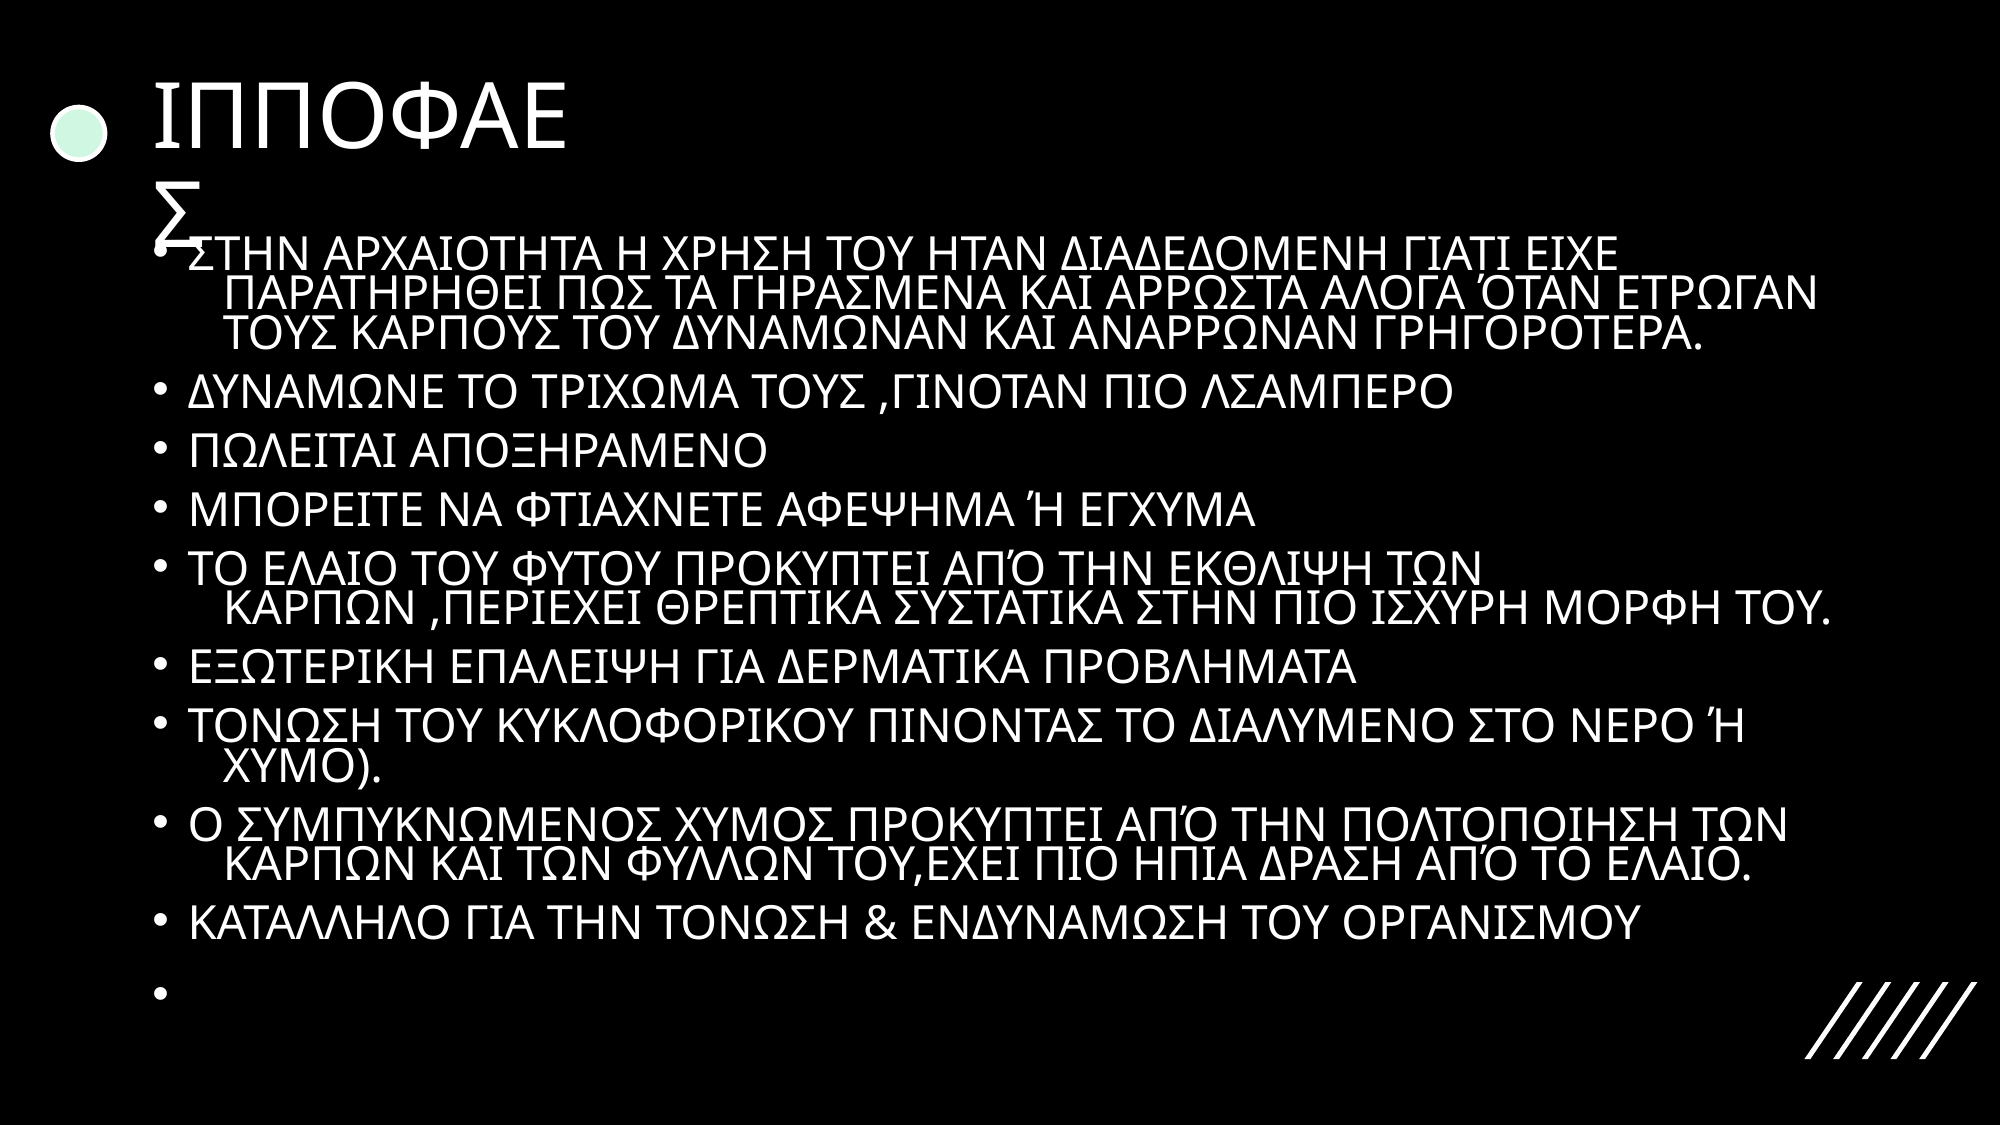

# ΙΠΠΟΦΑΕΣ
ΣΤΗΝ ΑΡΧΑΙΟΤΗΤΑ Η ΧΡΗΣΗ ΤΟΥ ΗΤΑΝ ΔΙΑΔΕΔΟΜΕΝΗ ΓΙΑΤΙ ΕΙΧΕ ΠΑΡΑΤΗΡΗΘΕΙ ΠΩΣ ΤΑ ΓΗΡΑΣΜΕΝΑ ΚΑΙ ΑΡΡΩΣΤΑ ΑΛΟΓΑ ΌΤΑΝ ΕΤΡΩΓΑΝ ΤΟΥΣ ΚΑΡΠΟΥΣ ΤΟΥ ΔΥΝΑΜΩΝΑΝ ΚΑΙ ΑΝΑΡΡΩΝΑΝ ΓΡΗΓΟΡΟΤΕΡΑ.
ΔΥΝΑΜΩΝΕ ΤΟ ΤΡΙΧΩΜΑ ΤΟΥΣ ,ΓΙΝΟΤΑΝ ΠΙΟ ΛΣΑΜΠΕΡΟ
ΠΩΛΕΙΤΑΙ ΑΠΟΞΗΡΑΜΕΝΟ
ΜΠΟΡΕΙΤΕ ΝΑ ΦΤΙΑΧΝΕΤΕ ΑΦΕΨΗΜΑ Ή ΕΓΧΥΜΑ
ΤΟ ΕΛΑΙΟ ΤΟΥ ΦΥΤΟΥ ΠΡΟΚΥΠΤΕΙ ΑΠΌ ΤΗΝ ΕΚΘΛΙΨΗ ΤΩΝ ΚΑΡΠΩΝ ,ΠΕΡΙΕΧΕΙ ΘΡΕΠΤΙΚΑ ΣΥΣΤΑΤΙΚΑ ΣΤΗΝ ΠΙΟ ΙΣΧΥΡΗ ΜΟΡΦΗ ΤΟΥ.
ΕΞΩΤΕΡΙΚΗ ΕΠΑΛΕΙΨΗ ΓΙΑ ΔΕΡΜΑΤΙΚΑ ΠΡΟΒΛΗΜΑΤΑ
ΤΟΝΩΣΗ ΤΟΥ ΚΥΚΛΟΦΟΡΙΚΟΥ ΠΙΝΟΝΤΑΣ ΤΟ ΔΙΑΛΥΜΕΝΟ ΣΤΟ ΝΕΡΟ Ή ΧΥΜΟ).
Ο ΣΥΜΠΥΚΝΩΜΕΝΟΣ ΧΥΜΟΣ ΠΡΟΚΥΠΤΕΙ ΑΠΌ ΤΗΝ ΠΟΛΤΟΠΟΙΗΣΗ ΤΩΝ ΚΑΡΠΩΝ ΚΑΙ ΤΩΝ ΦΥΛΛΩΝ ΤΟΥ,ΕΧΕΙ ΠΙΟ ΗΠΙΑ ΔΡΑΣΗ ΑΠΌ ΤΟ ΕΛΑΙΟ.
ΚΑΤΑΛΛΗΛΟ ΓΙΑ ΤΗΝ ΤΟΝΩΣΗ & ΕΝΔΥΝΑΜΩΣΗ ΤΟΥ ΟΡΓΑΝΙΣΜΟΥ